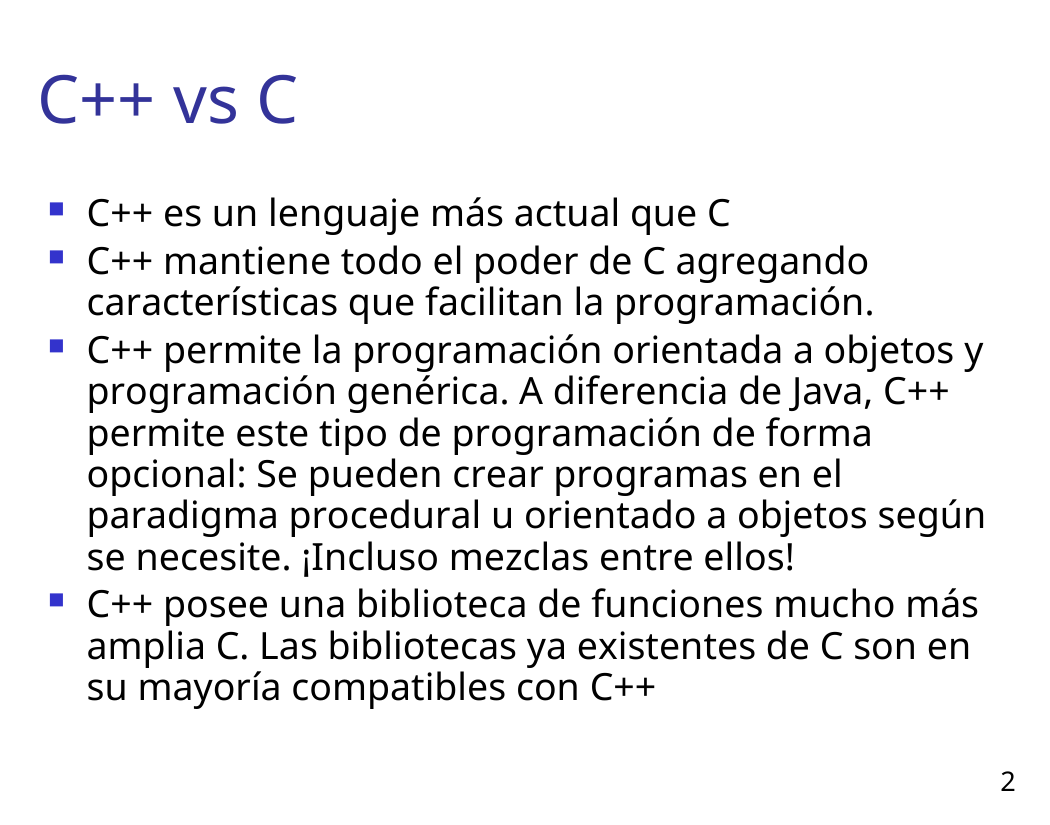

# C++ vs C
C++ es un lenguaje más actual que C
C++ mantiene todo el poder de C agregando características que facilitan la programación.
C++ permite la programación orientada a objetos y programación genérica. A diferencia de Java, C++ permite este tipo de programación de forma opcional: Se pueden crear programas en el paradigma procedural u orientado a objetos según se necesite. ¡Incluso mezclas entre ellos!
C++ posee una biblioteca de funciones mucho más amplia C. Las bibliotecas ya existentes de C son en su mayoría compatibles con C++
2